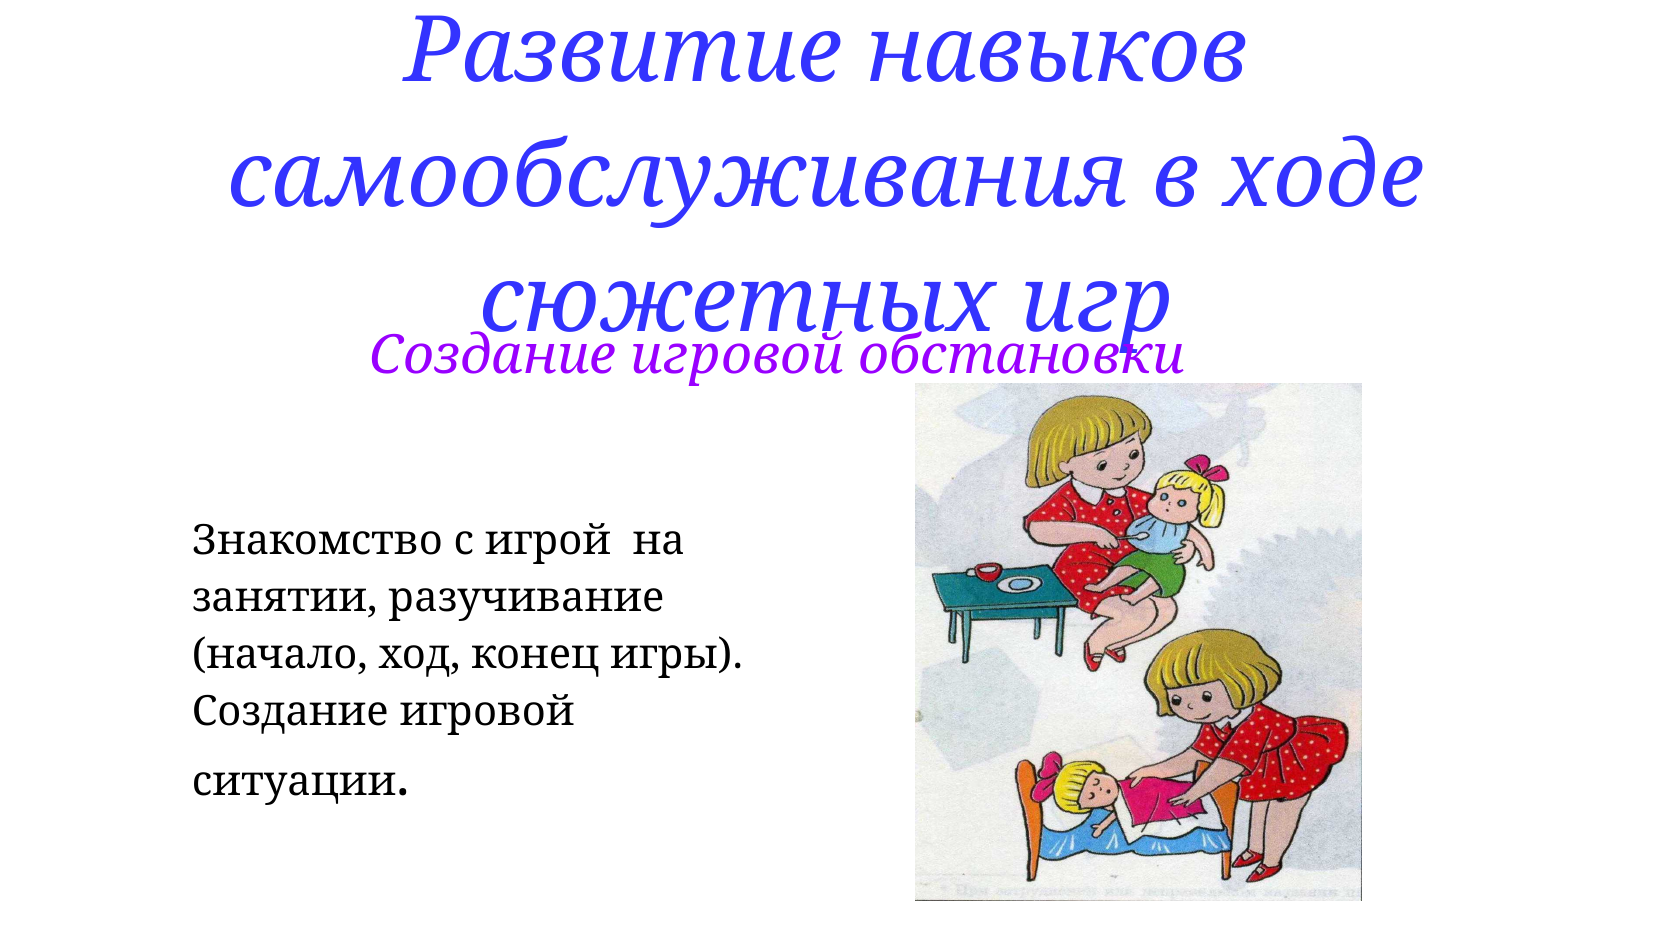

# Развитие навыков самообслуживания в ходе сюжетных игр
Создание игровой обстановки
Знакомство с игрой на занятии, разучивание (начало, ход, конец игры).
Создание игровой ситуации.